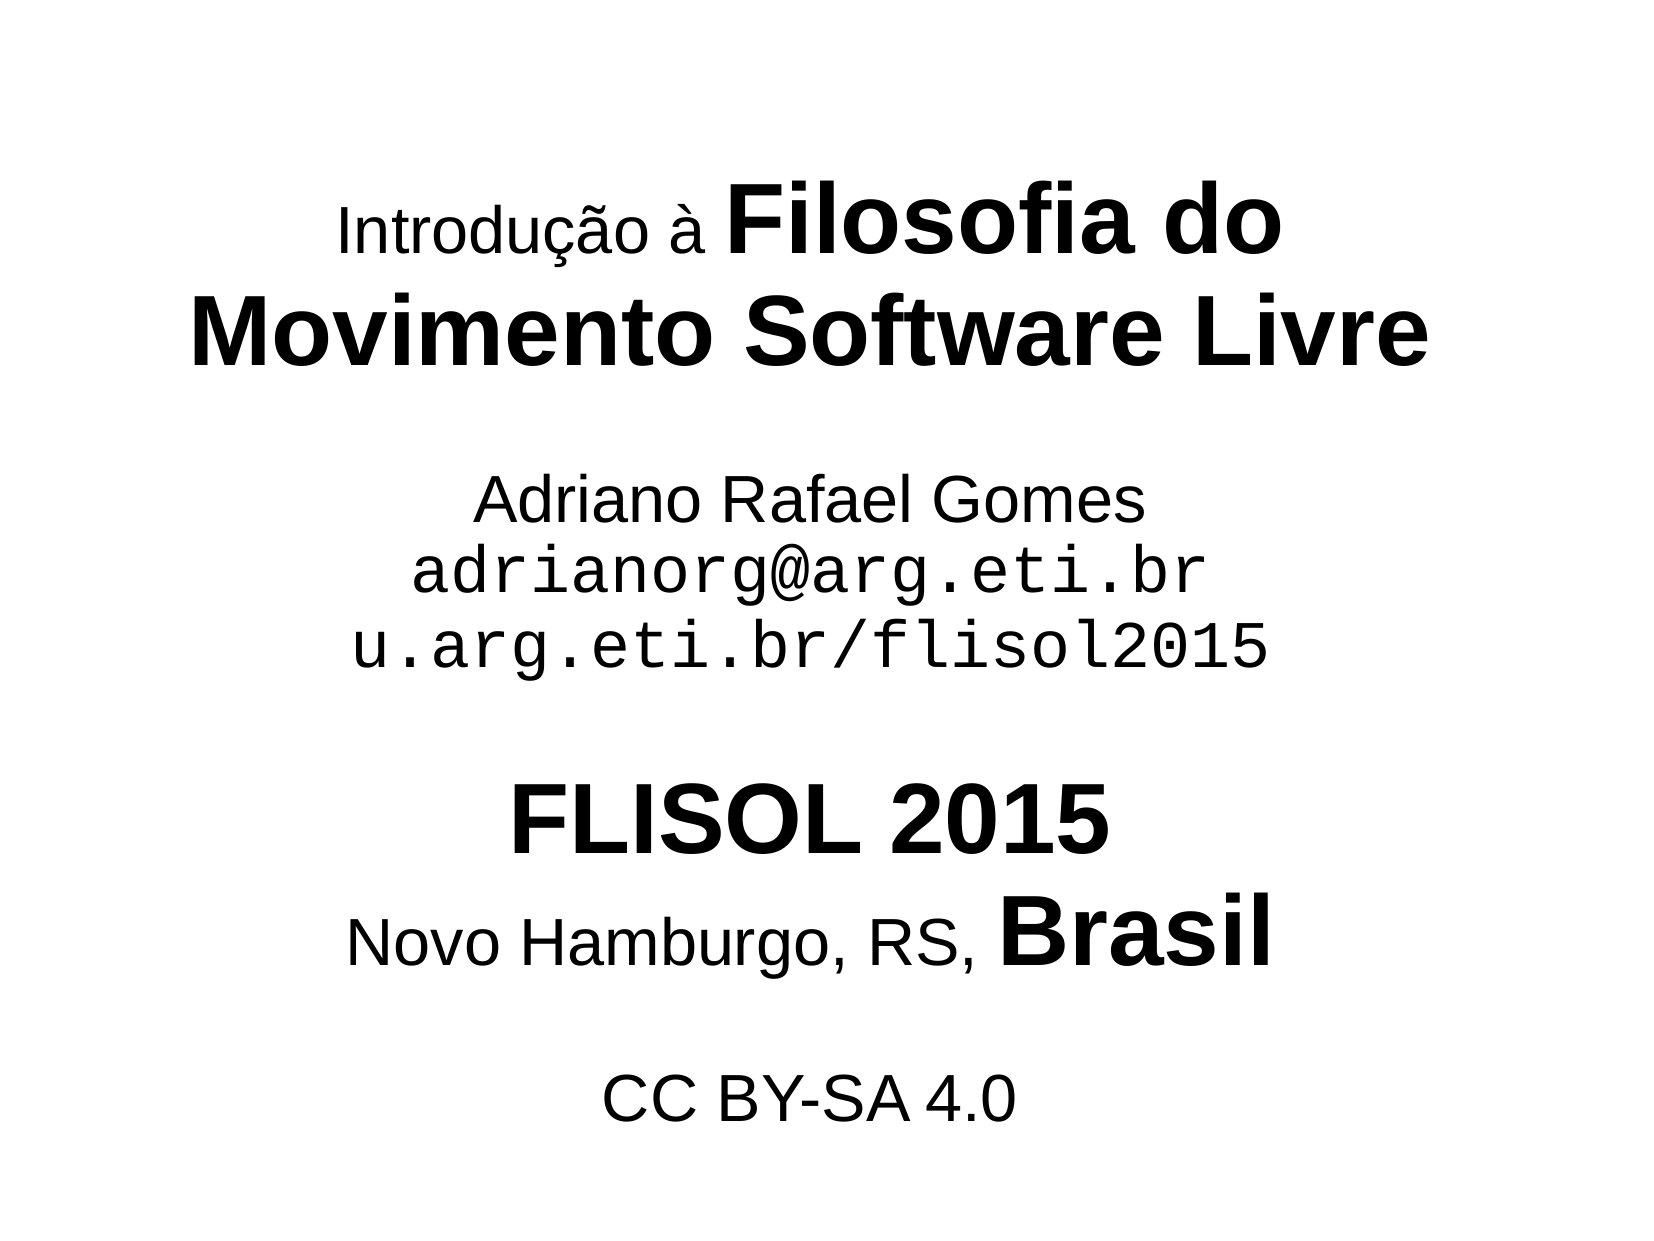

# Introdução à Filosofia do Movimento Software Livre
Adriano Rafael Gomes
adrianorg@arg.eti.br
u.arg.eti.br/flisol2015
FLISOL 2015
Novo Hamburgo, RS, Brasil
CC BY-SA 4.0